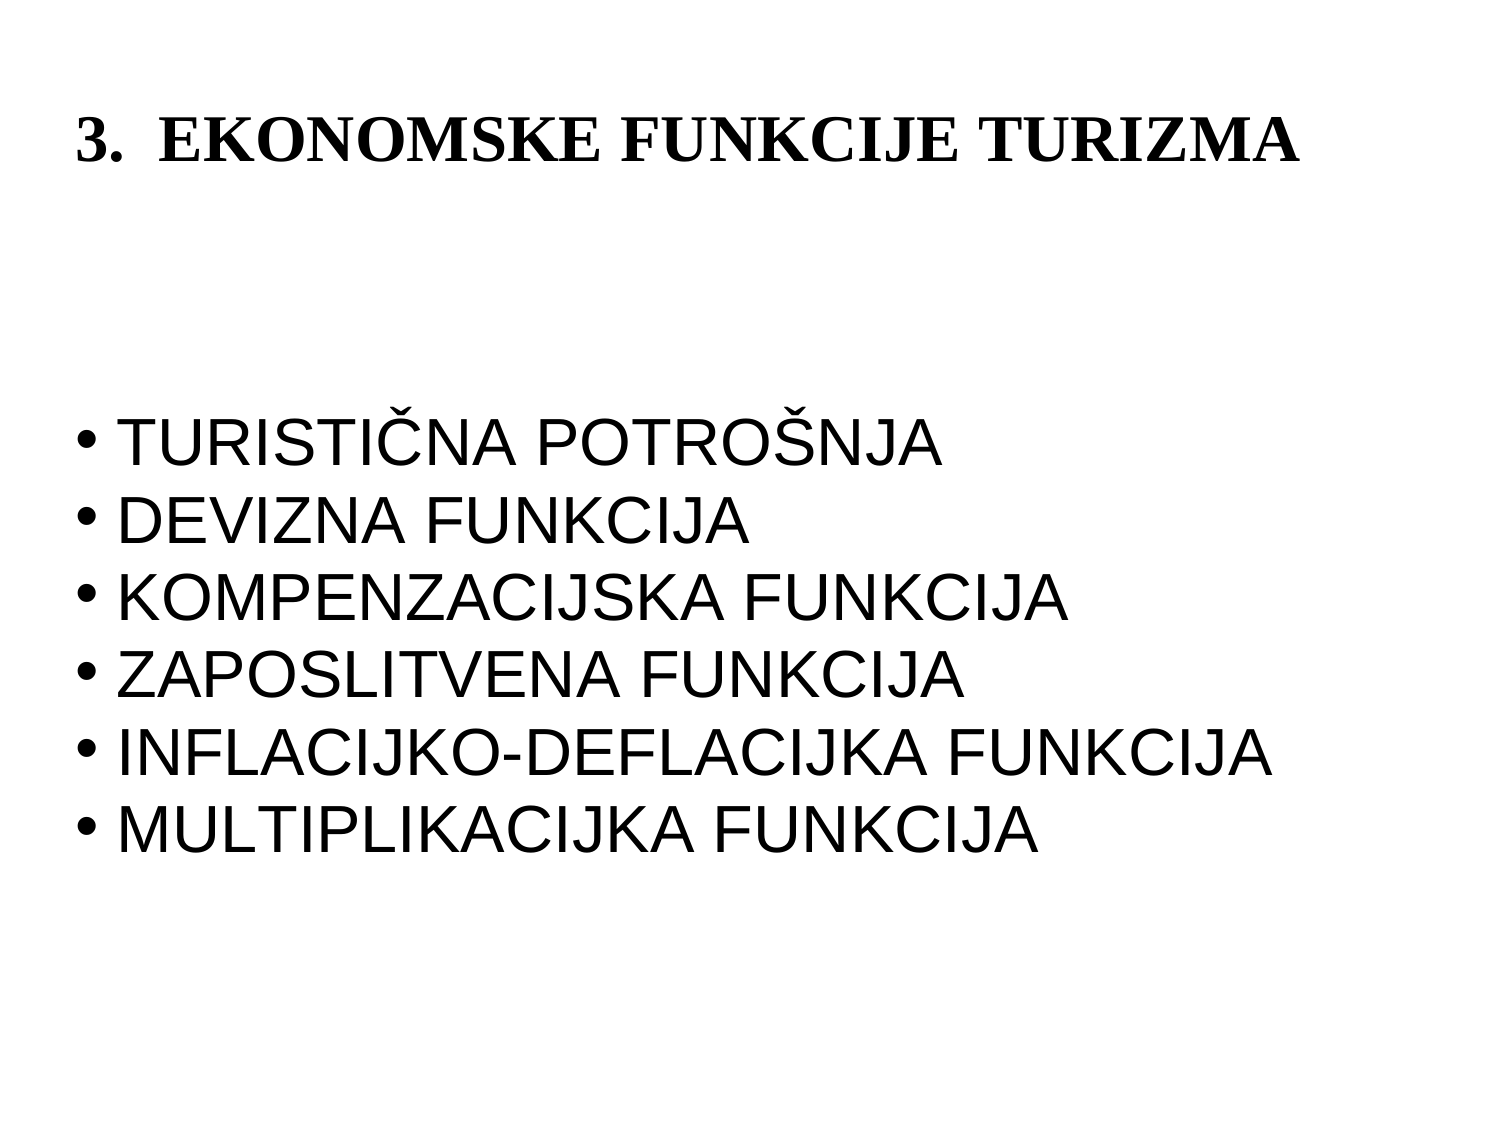

# 3. EKONOMSKE FUNKCIJE TURIZMA
 TURISTIČNA POTROŠNJA
 DEVIZNA FUNKCIJA
 KOMPENZACIJSKA FUNKCIJA
 ZAPOSLITVENA FUNKCIJA
 INFLACIJKO-DEFLACIJKA FUNKCIJA
 MULTIPLIKACIJKA FUNKCIJA